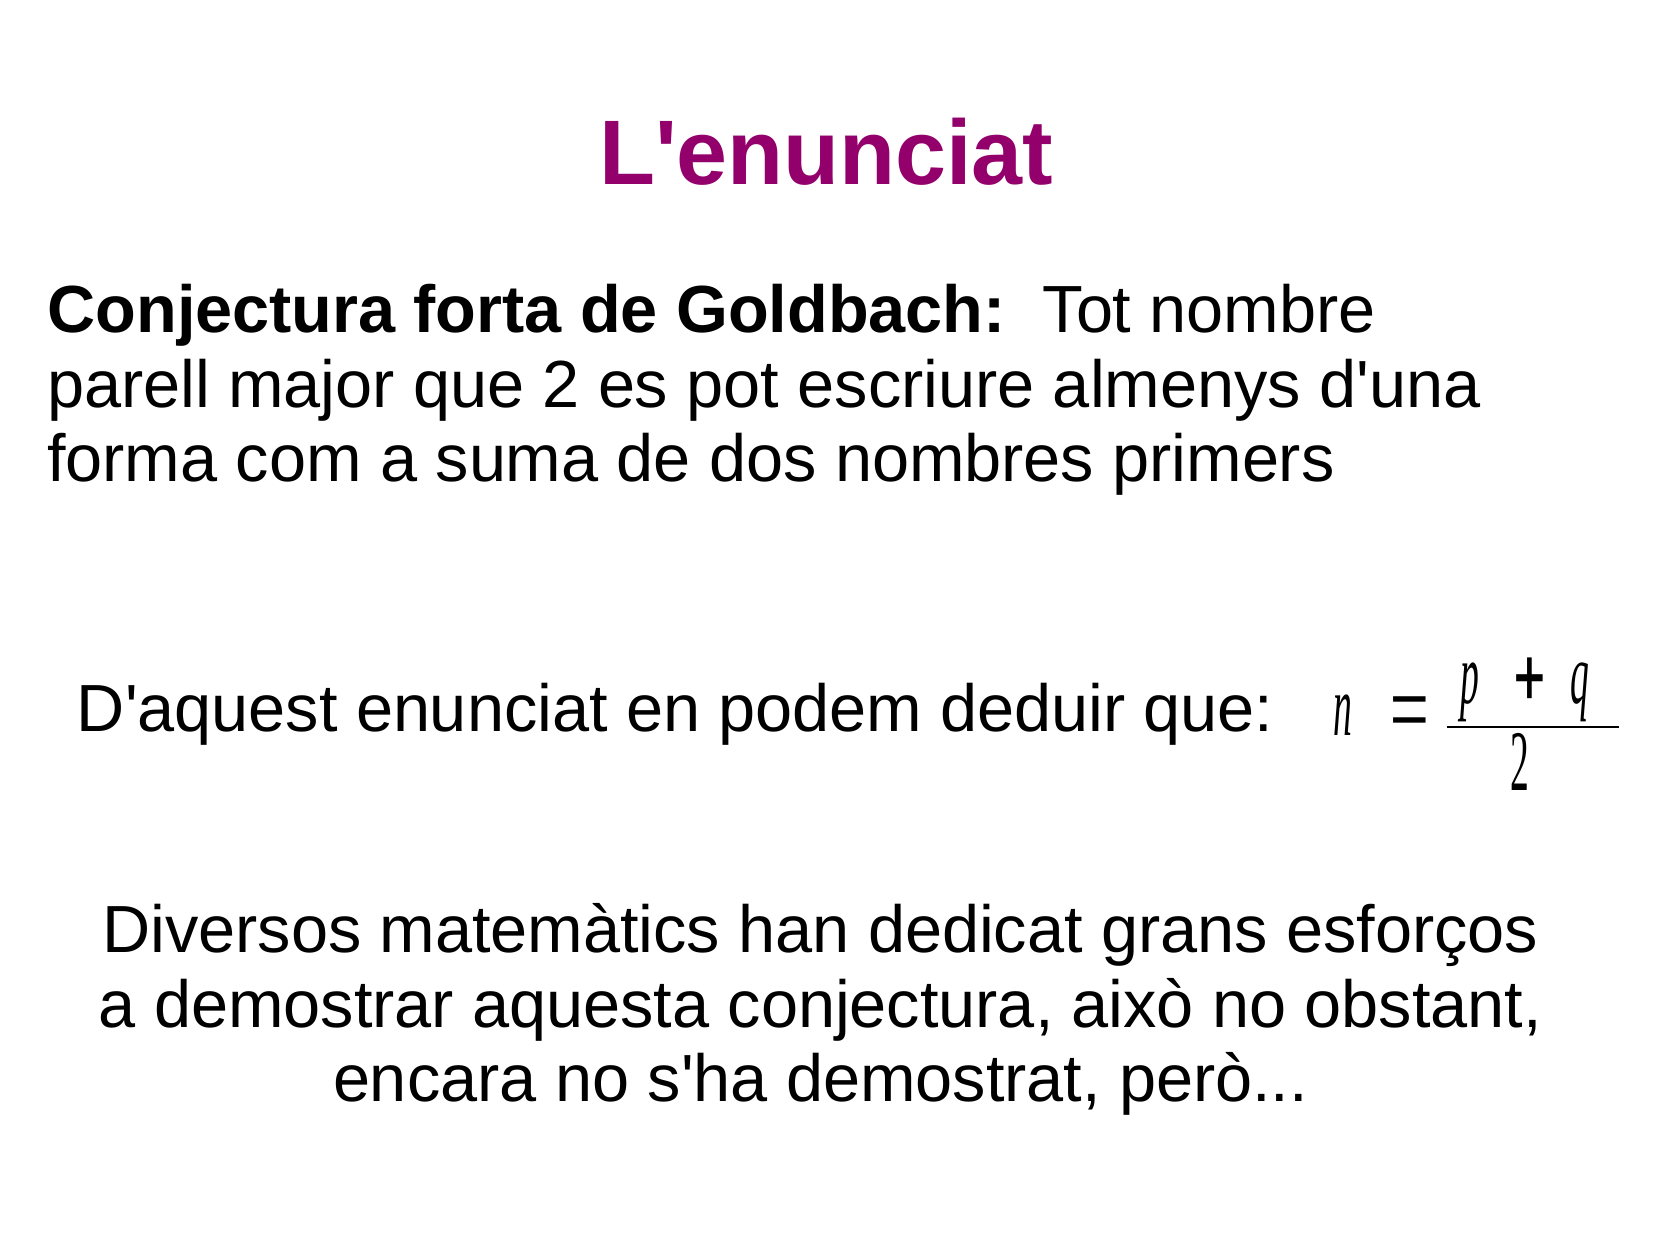

# L'enunciat
Conjectura forta de Goldbach: Tot nombre parell major que 2 es pot escriure almenys d'una forma com a suma de dos nombres primers
D'aquest enunciat en podem deduir que:
Diversos matemàtics han dedicat grans esforços a demostrar aquesta conjectura, això no obstant, encara no s'ha demostrat, però...